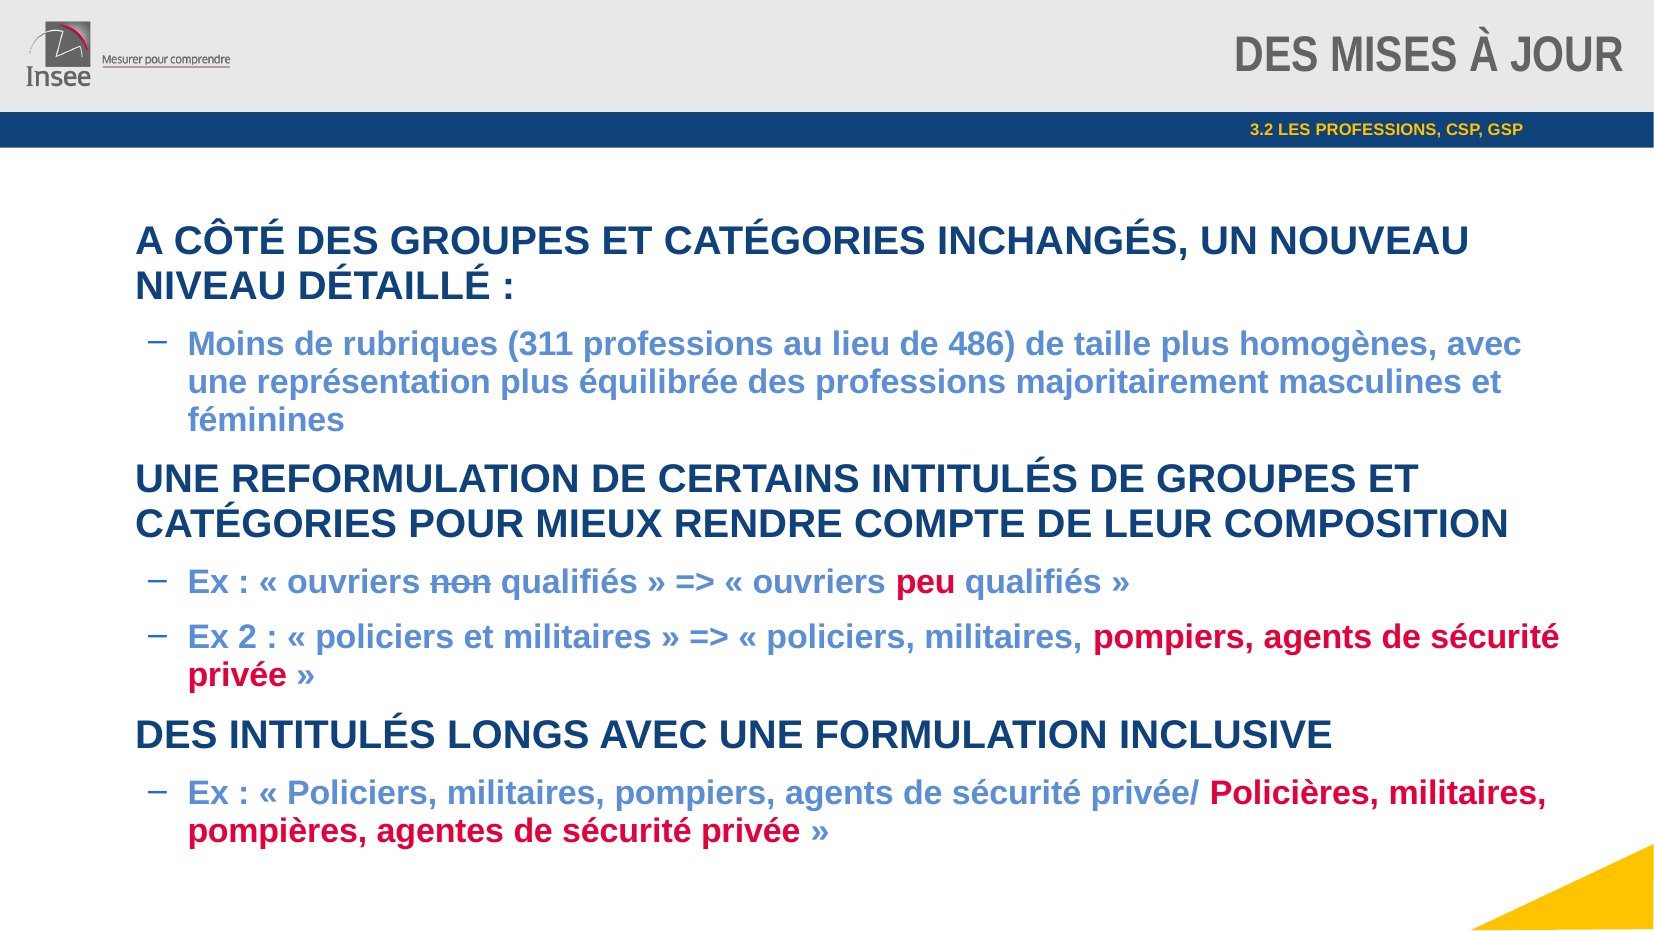

# Des mises à jour
3.2 les professions, CSP, GSP
a côté des groupes et catégories inchangés, un nouveau niveau détaillé :
Moins de rubriques (311 professions au lieu de 486) de taille plus homogènes, avec une représentation plus équilibrée des professions majoritairement masculines et féminines
Une reformulation de certains intitulés de groupes et catégories pour mieux rendre compte de leur composition
Ex : « ouvriers non qualifiés » => « ouvriers peu qualifiés »
Ex 2 : « policiers et militaires » => « policiers, militaires, pompiers, agents de sécurité privée »
Des intitulés longs avec une formulation inclusive
Ex : « Policiers, militaires, pompiers, agents de sécurité privée/ Policières, militaires, pompières, agentes de sécurité privée »